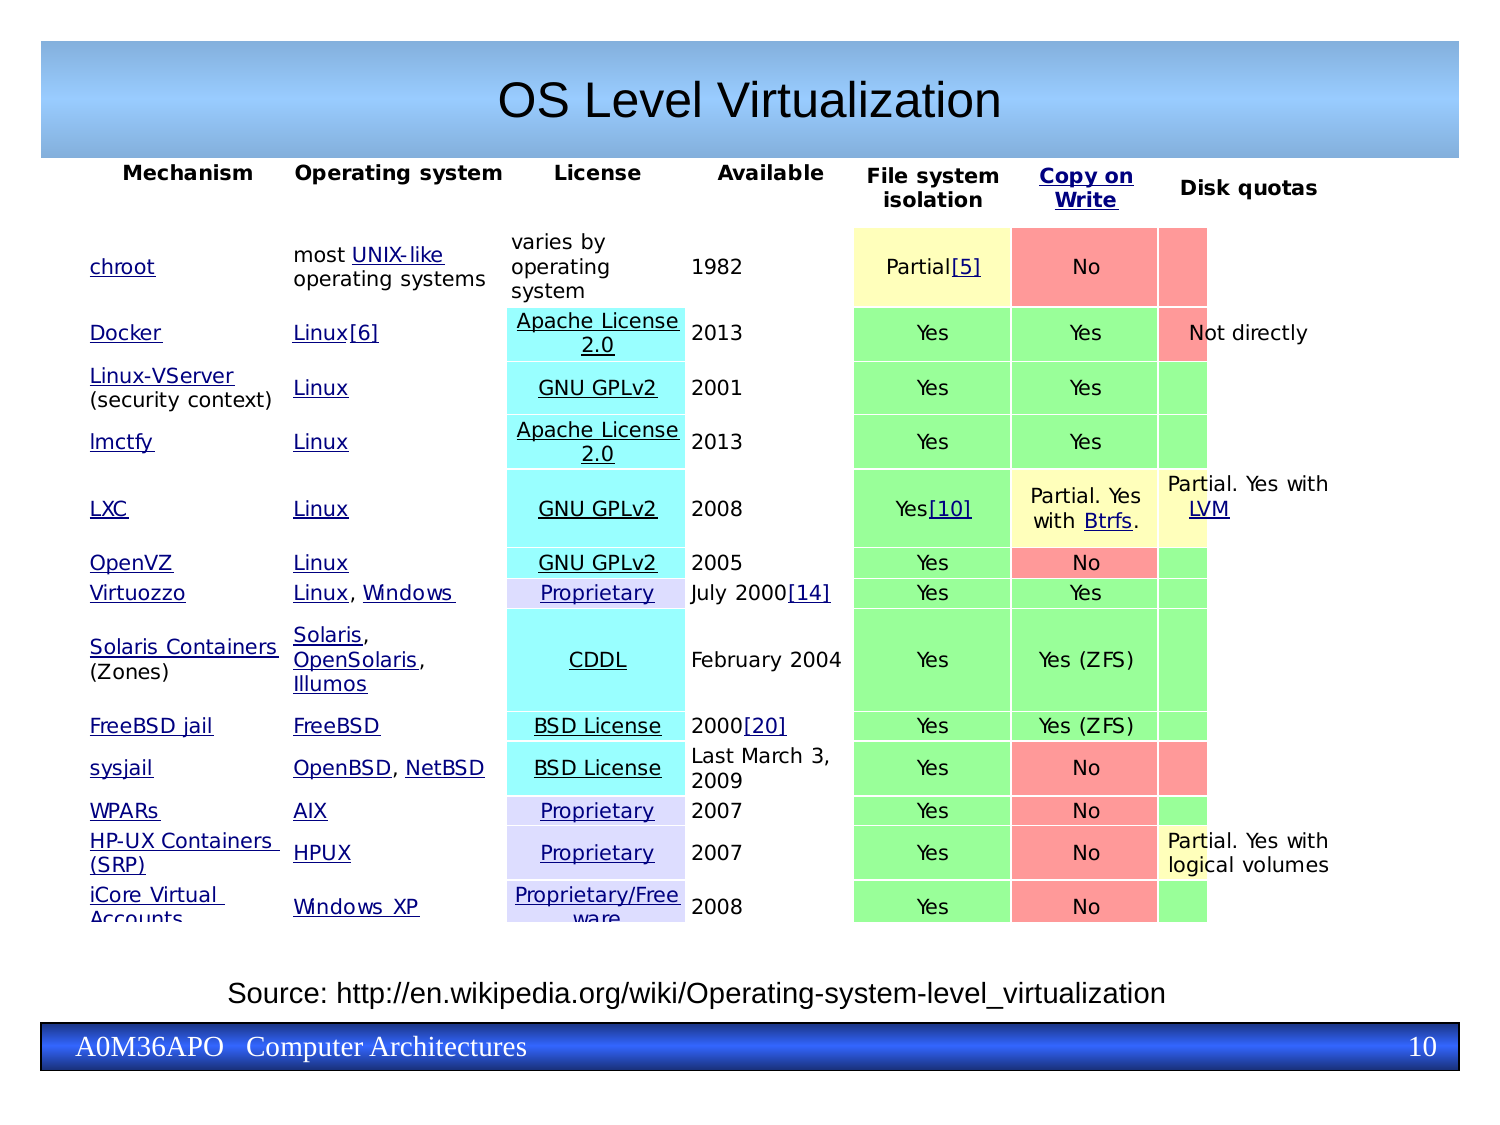

# OS Level Virtualization
Source: http://en.wikipedia.org/wiki/Operating-system-level_virtualization
A0M36APO Computer Architectures
10